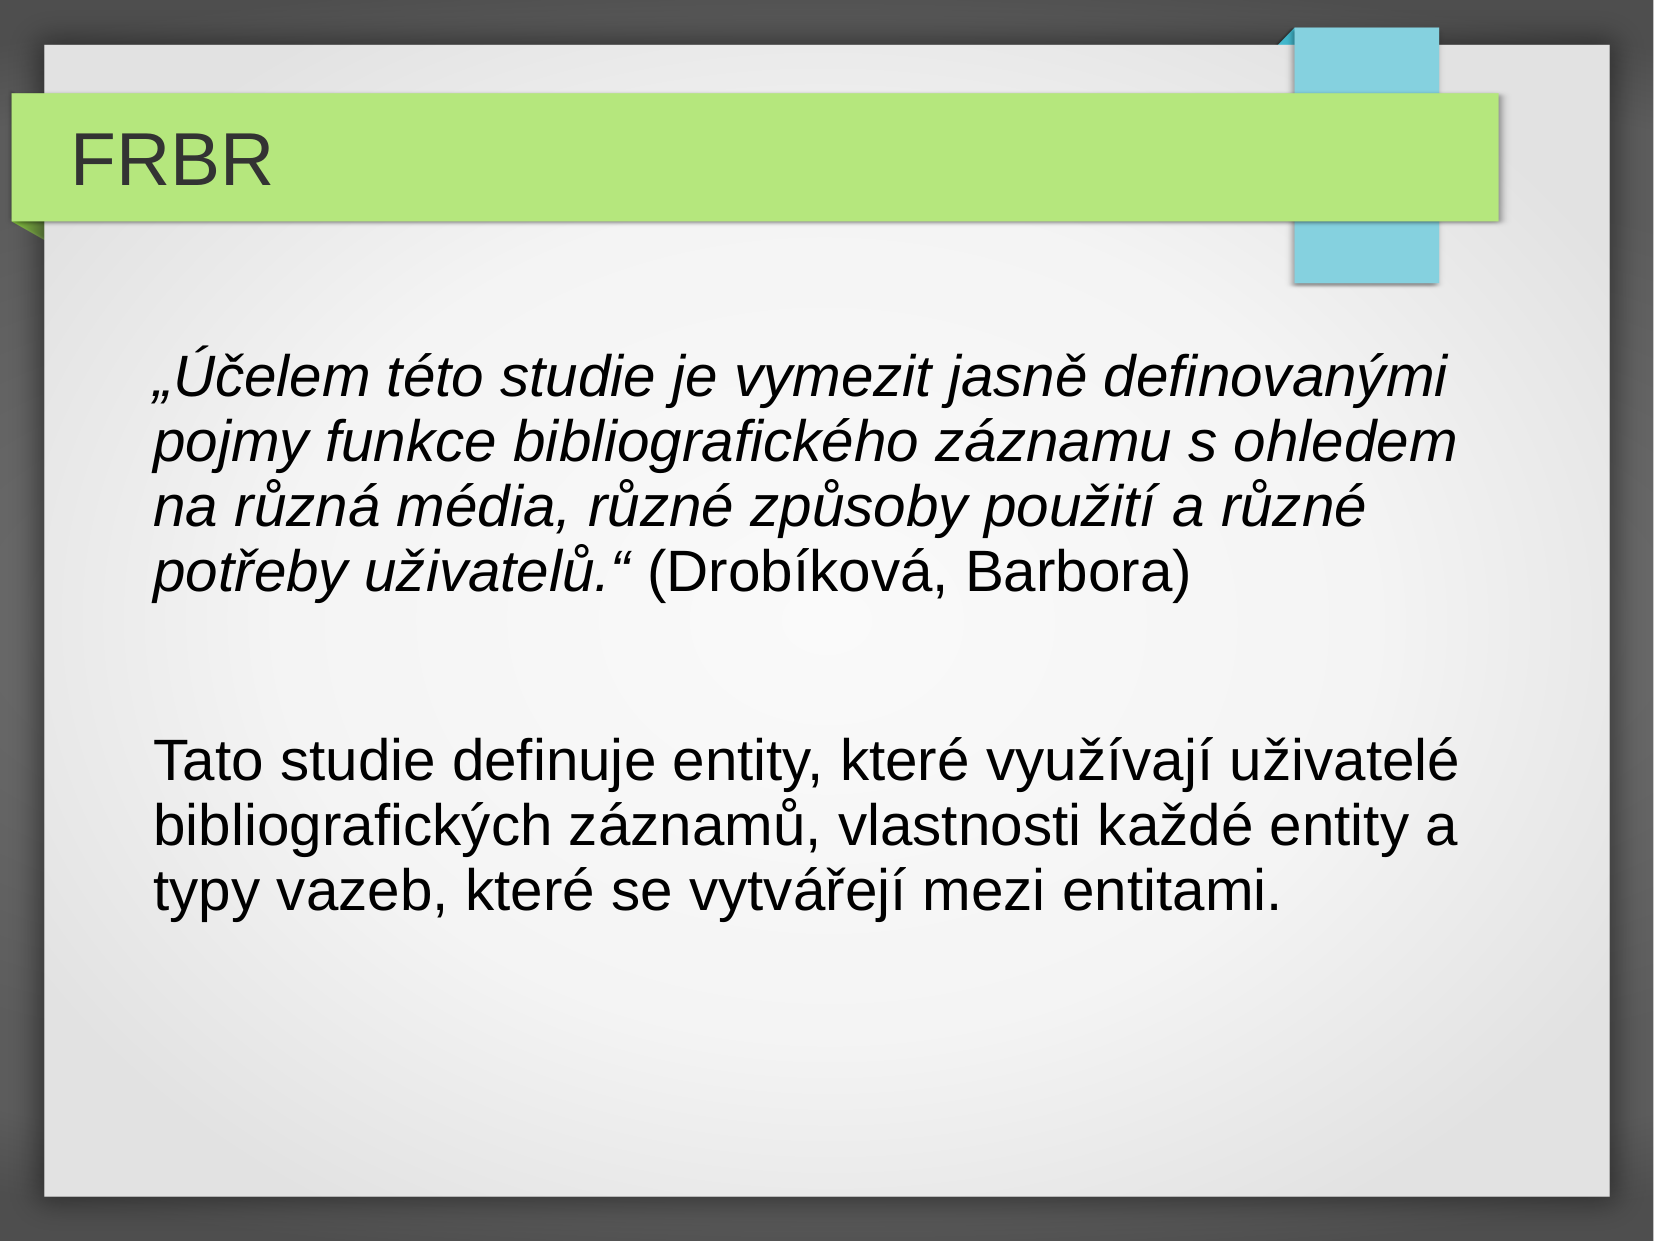

# FRBR
„Účelem této studie je vymezit jasně definovanými pojmy funkce bibliografického záznamu s ohledem na různá média, různé způsoby použití a různé potřeby uživatelů.“ (Drobíková, Barbora)
Tato studie definuje entity, které využívají uživatelé bibliografických záznamů, vlastnosti každé entity a typy vazeb, které se vytvářejí mezi entitami.